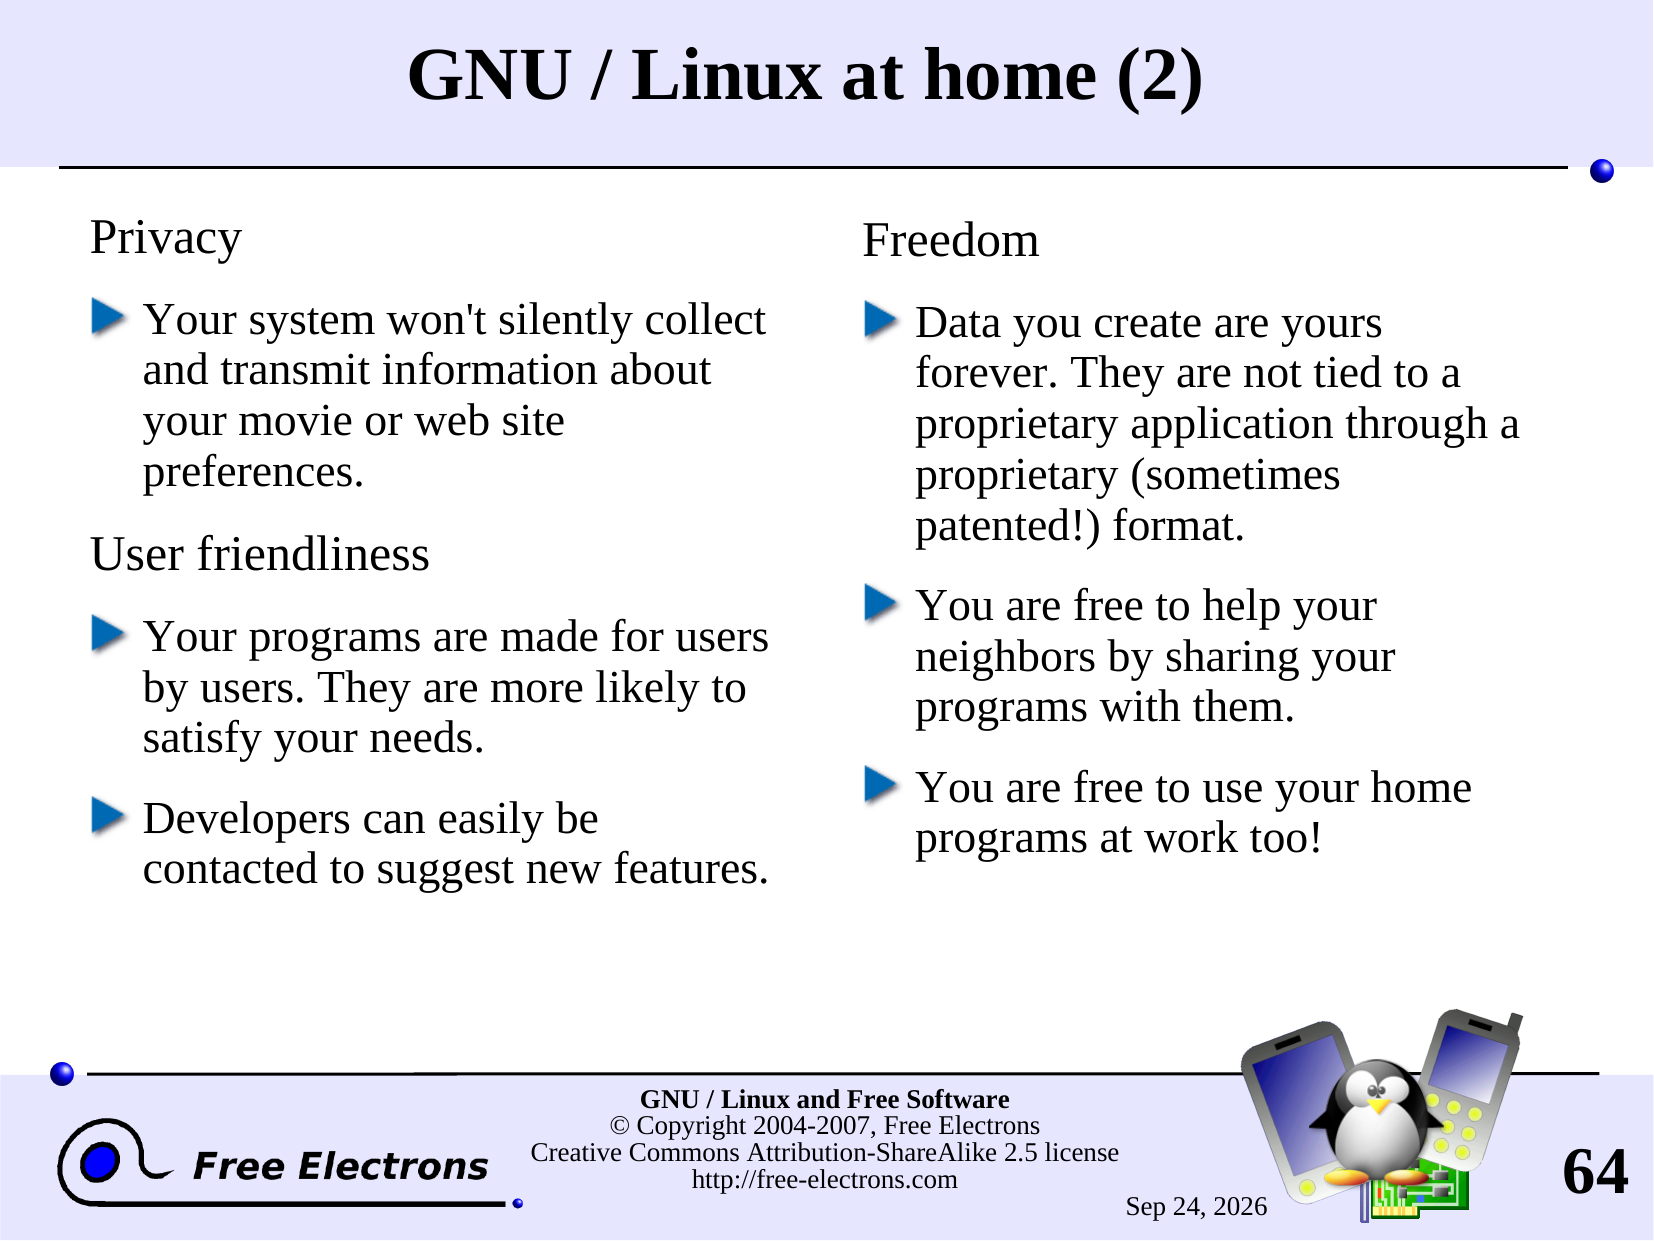

# GNU / Linux at home (2)
Privacy
Your system won't silently collect and transmit information about your movie or web site preferences.
User friendliness
Your programs are made for users by users. They are more likely to satisfy your needs.
Developers can easily be contacted to suggest new features.
Freedom
Data you create are yours forever. They are not tied to a proprietary application through a proprietary (sometimes patented!) format.
You are free to help your neighbors by sharing your programs with them.
You are free to use your home programs at work too!